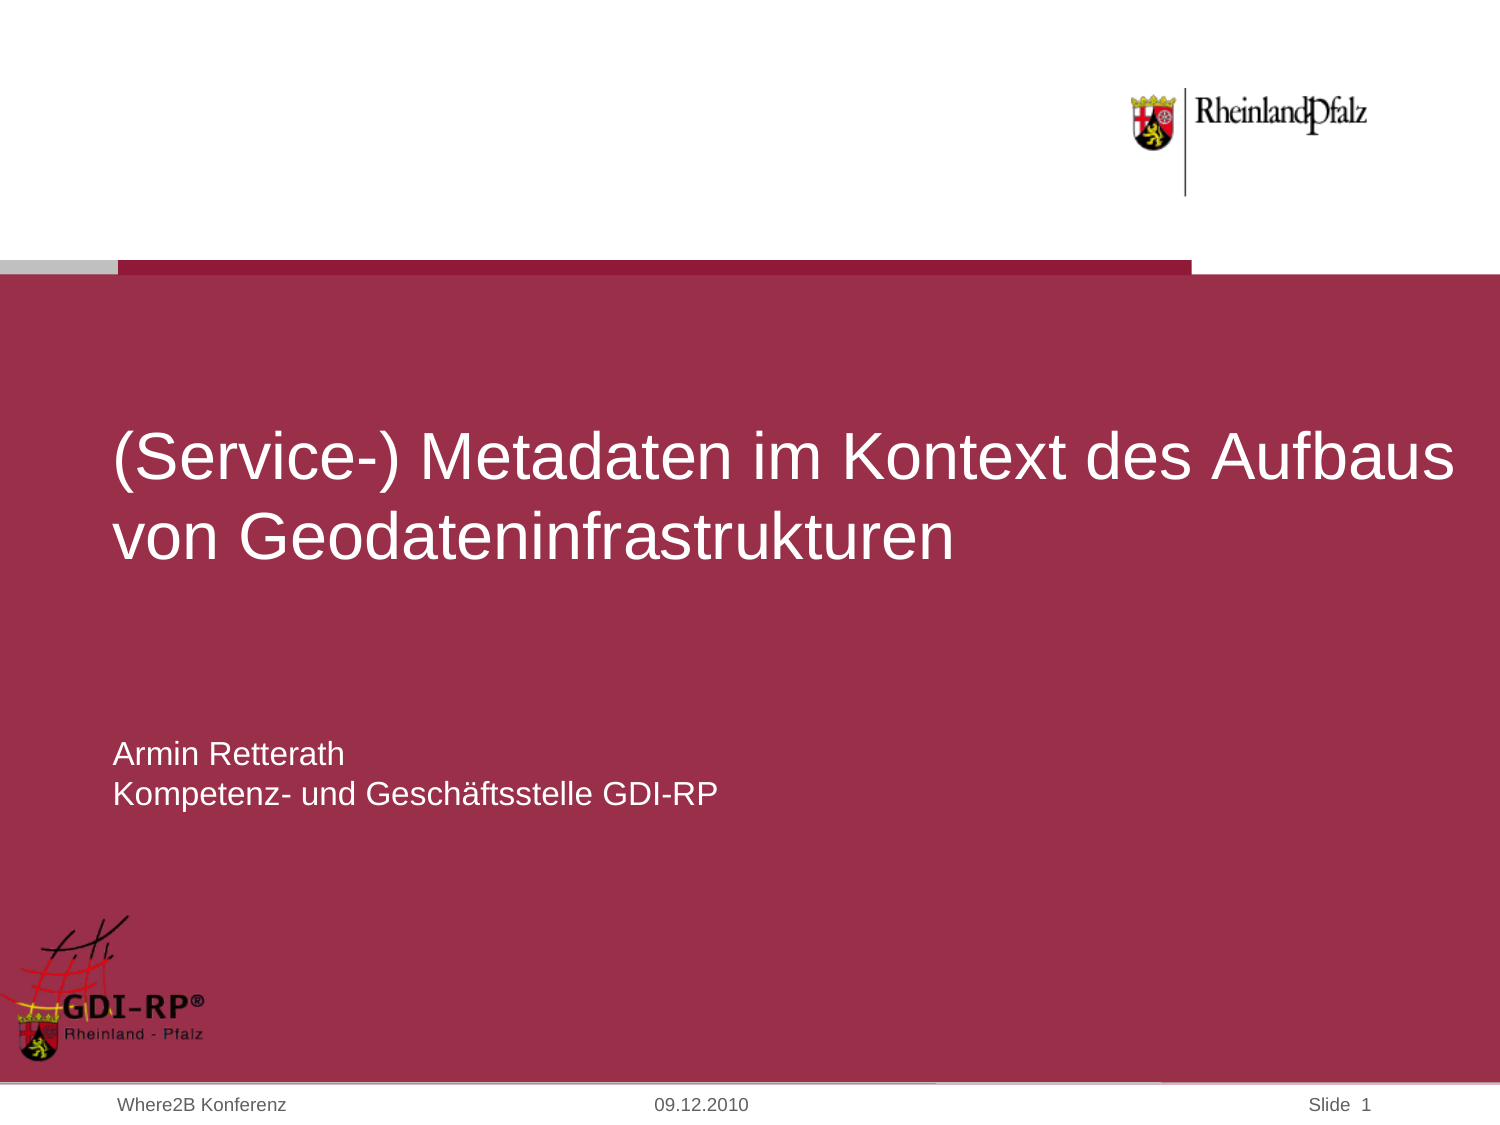

(Service-) Metadaten im Kontext des Aufbaus von Geodateninfrastrukturen
Armin Retterath
Kompetenz- und Geschäftsstelle GDI-RP